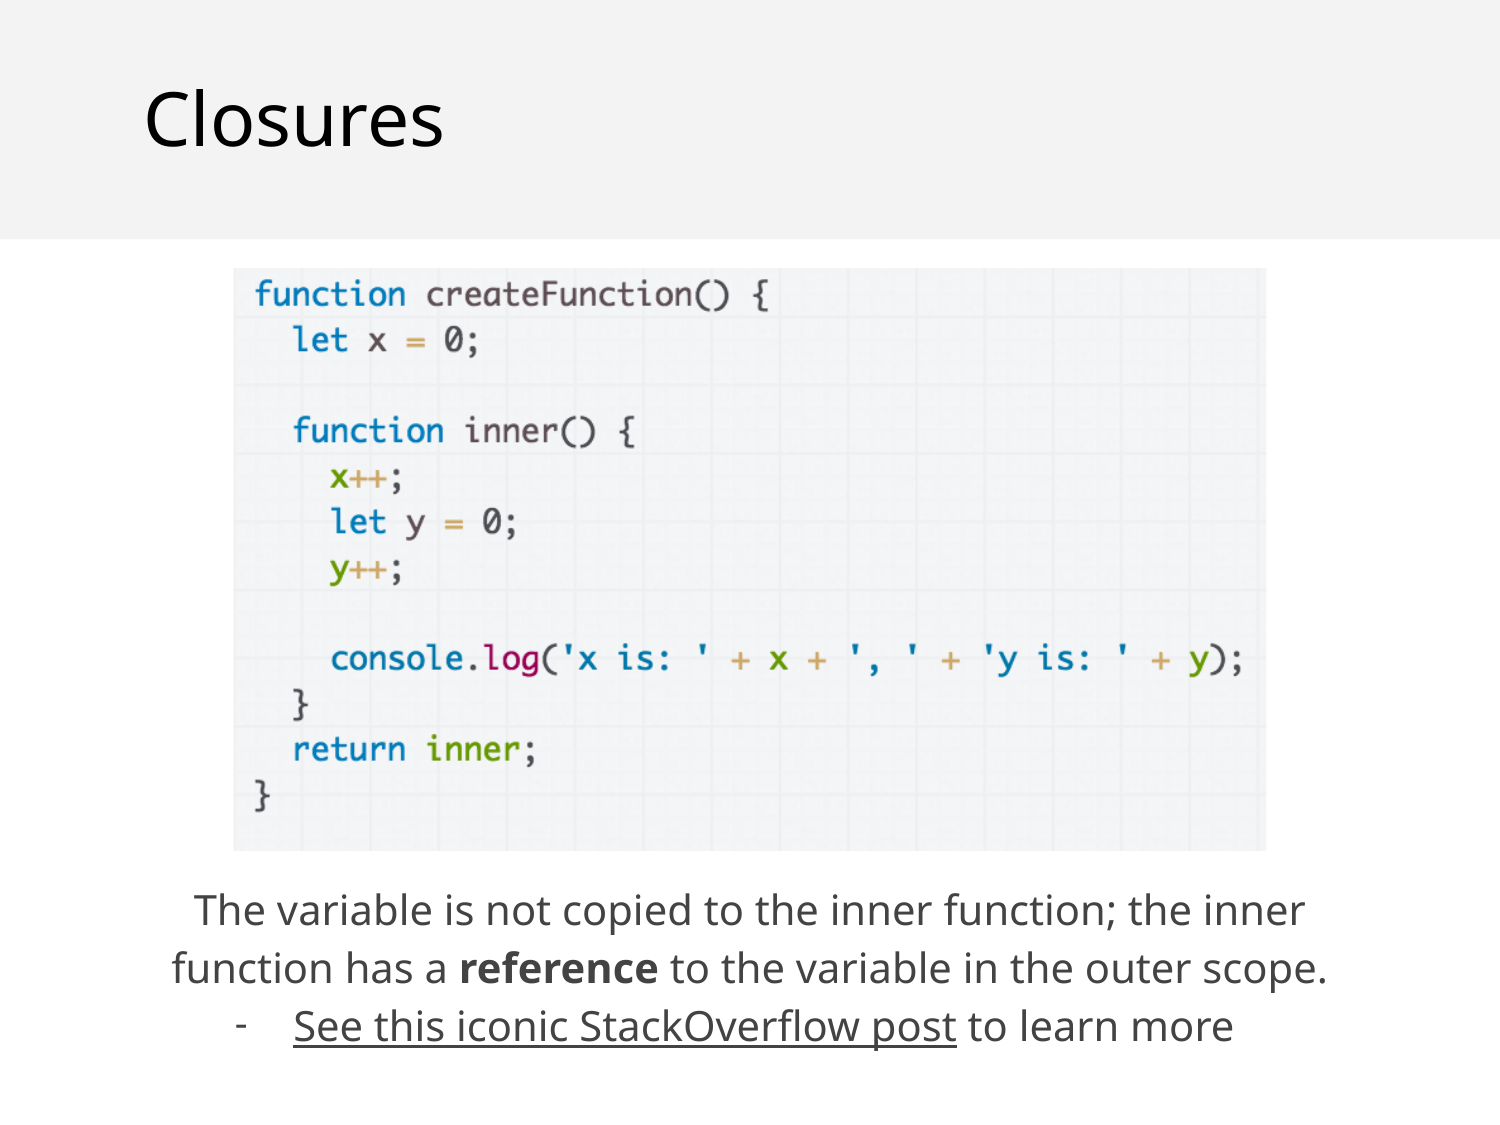

# Closures
The variable is not copied to the inner function; the inner function has a reference to the variable in the outer scope.
See this iconic StackOverflow post to learn more